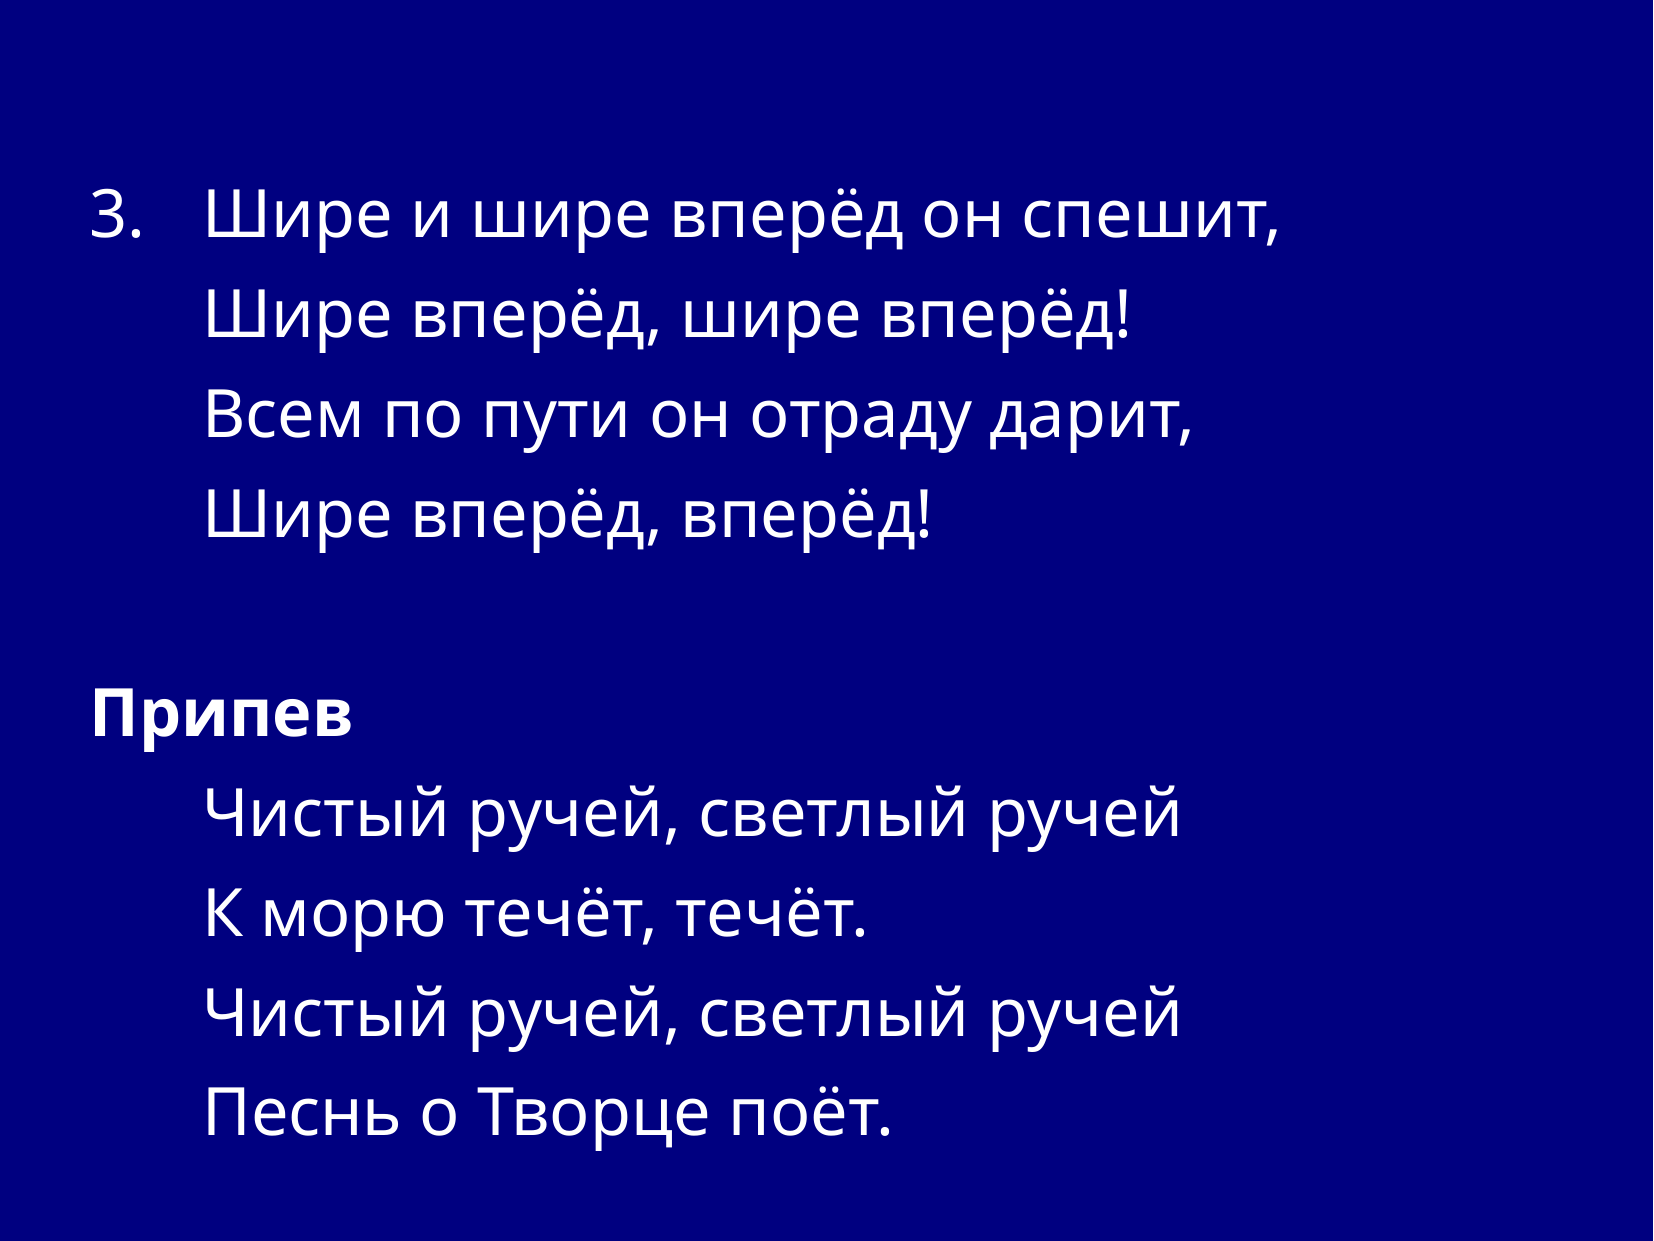

3.	Шире и шире вперёд он спешит,
	Шире вперёд, шире вперёд!
	Всем по пути он отраду дарит,
	Шире вперёд, вперёд!
Припев
	Чистый ручей, светлый ручей
	К морю течёт, течёт.
	Чистый ручей, светлый ручей
	Песнь о Творце поёт.